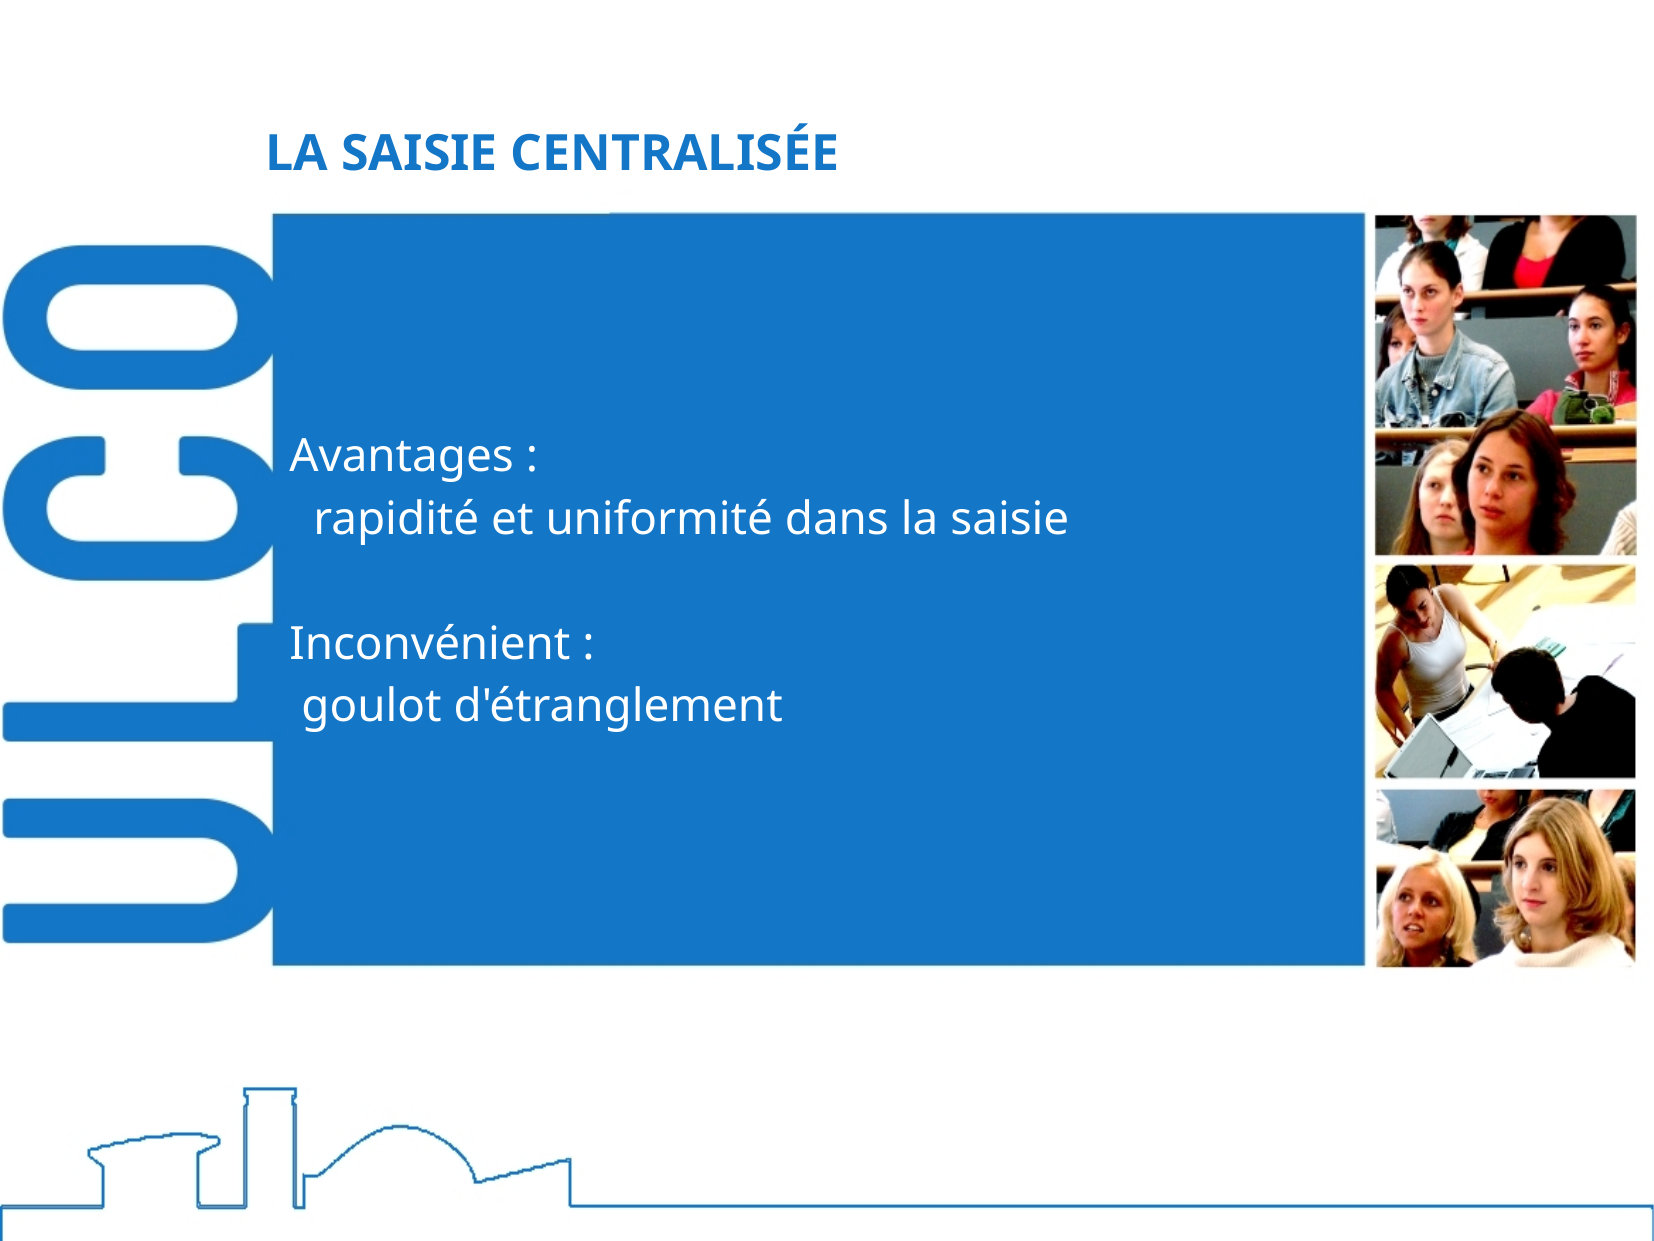

# LA SAISIE CENTRALISÉE
Avantages :
 rapidité et uniformité dans la saisie
Inconvénient :
 goulot d'étranglement